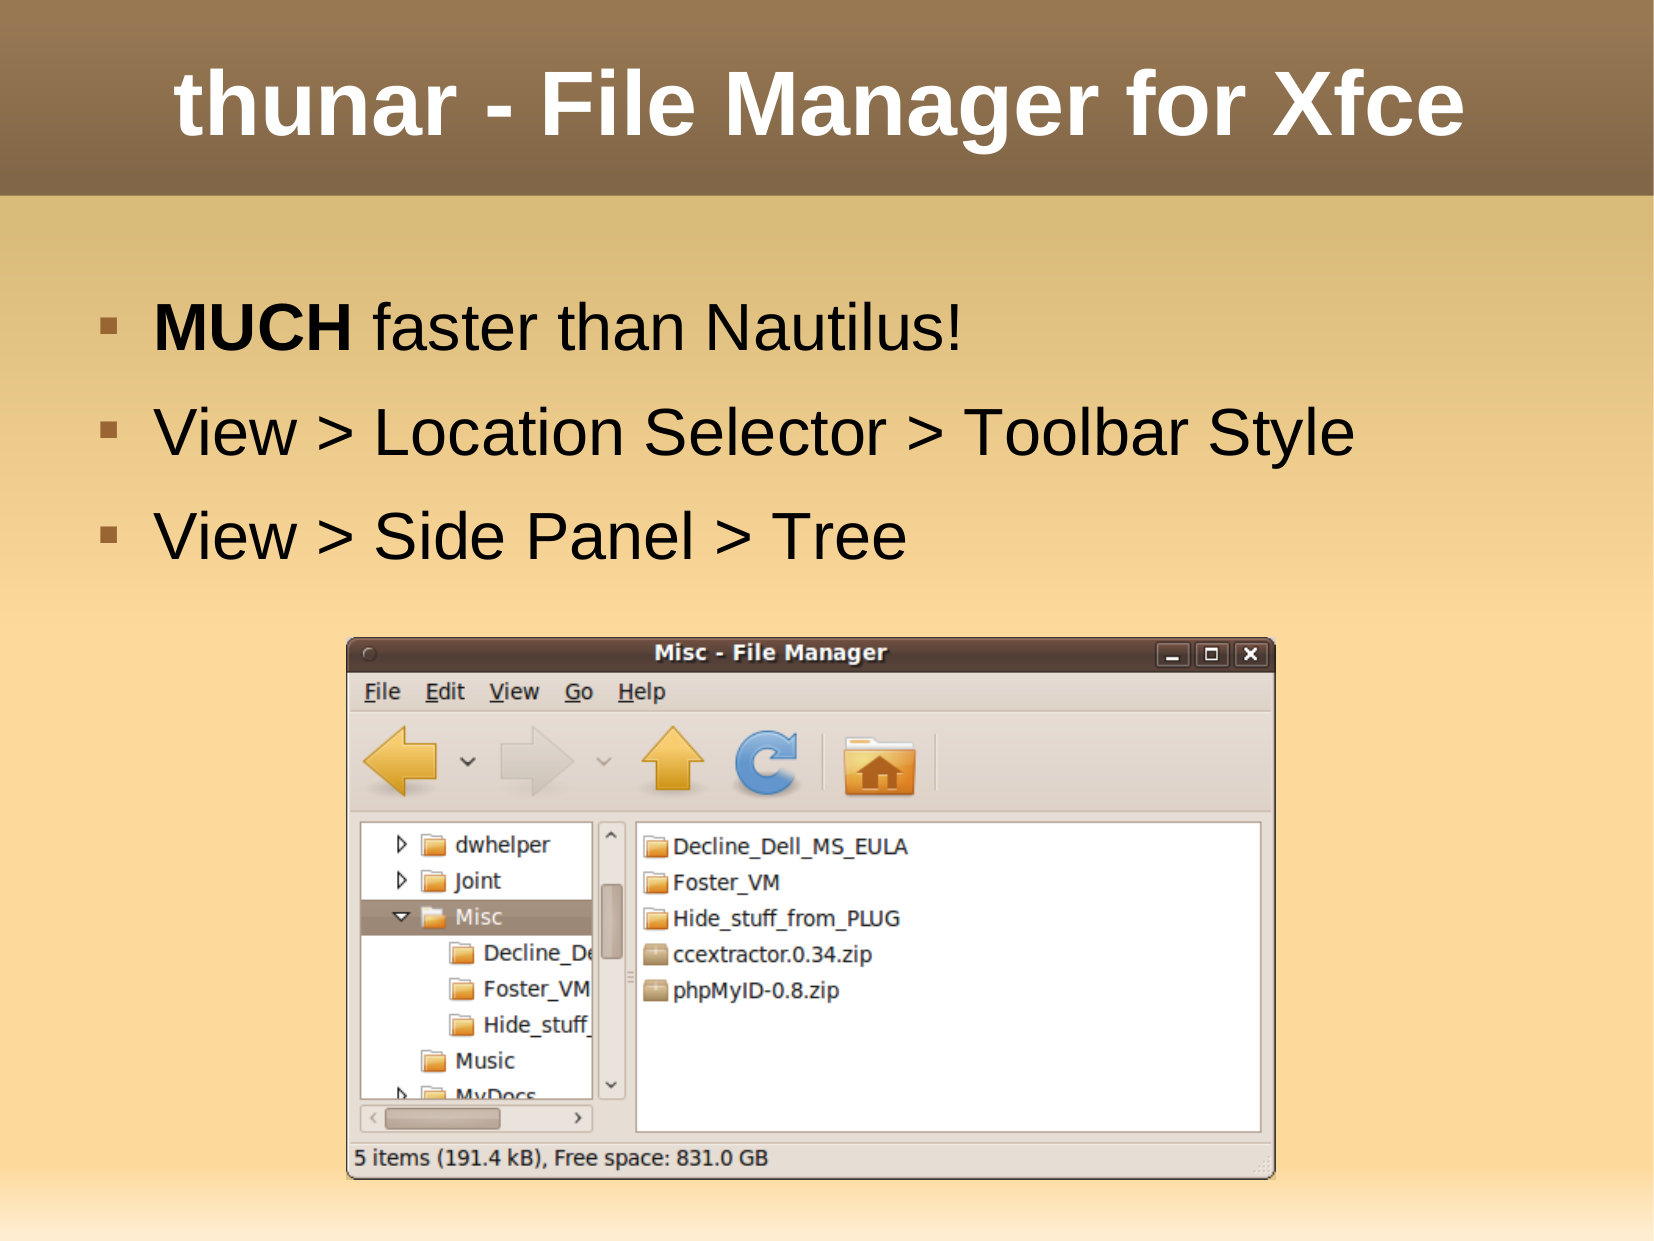

# thunar - File Manager for Xfce
MUCH faster than Nautilus!
View > Location Selector > Toolbar Style
View > Side Panel > Tree